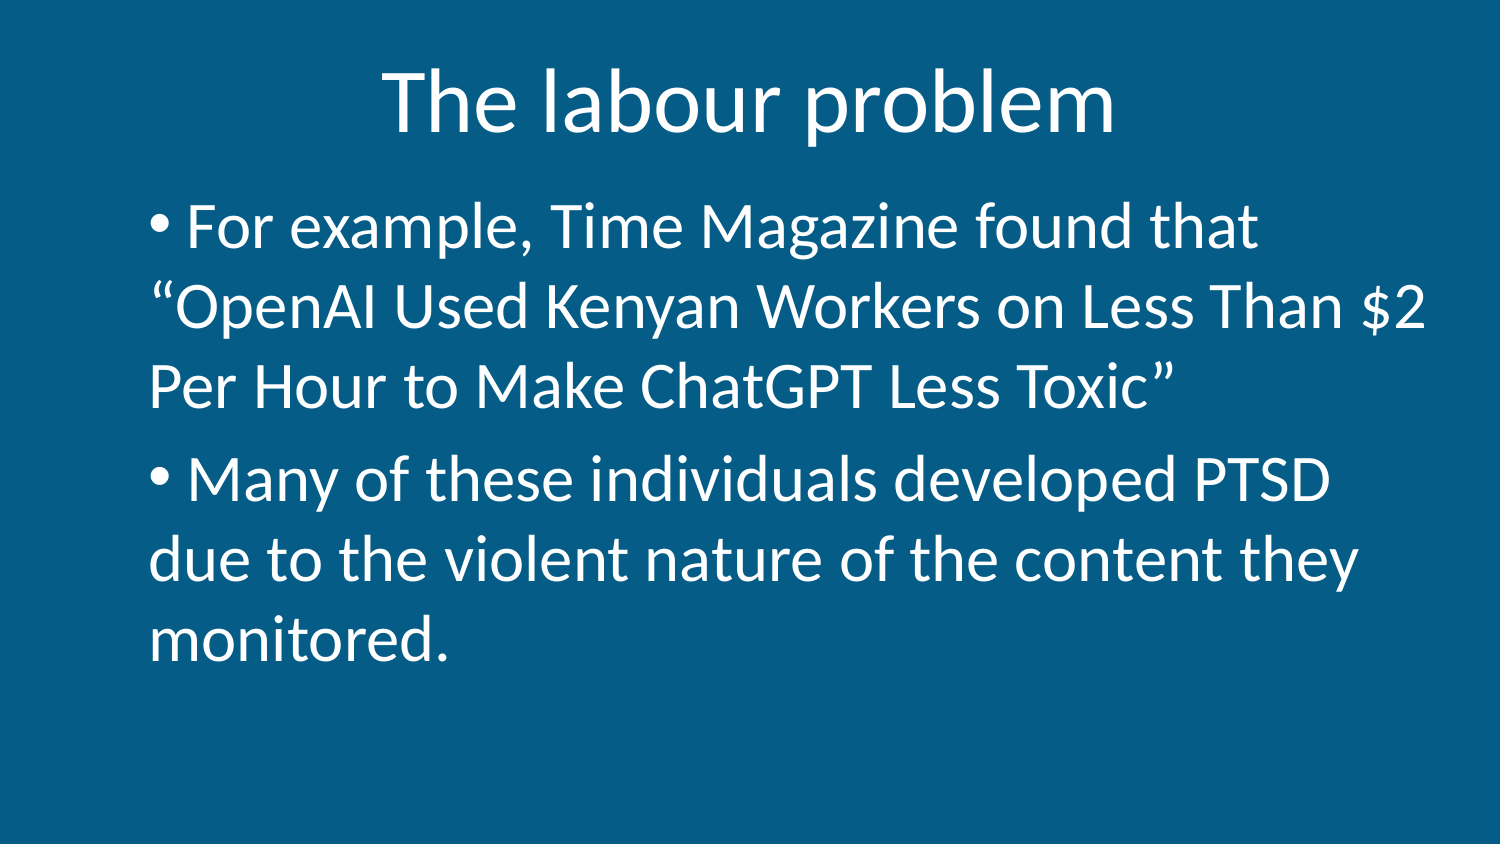

# The labour problem
 For example, Time Magazine found that “OpenAI Used Kenyan Workers on Less Than $2 Per Hour to Make ChatGPT Less Toxic”
 Many of these individuals developed PTSD due to the violent nature of the content they monitored.